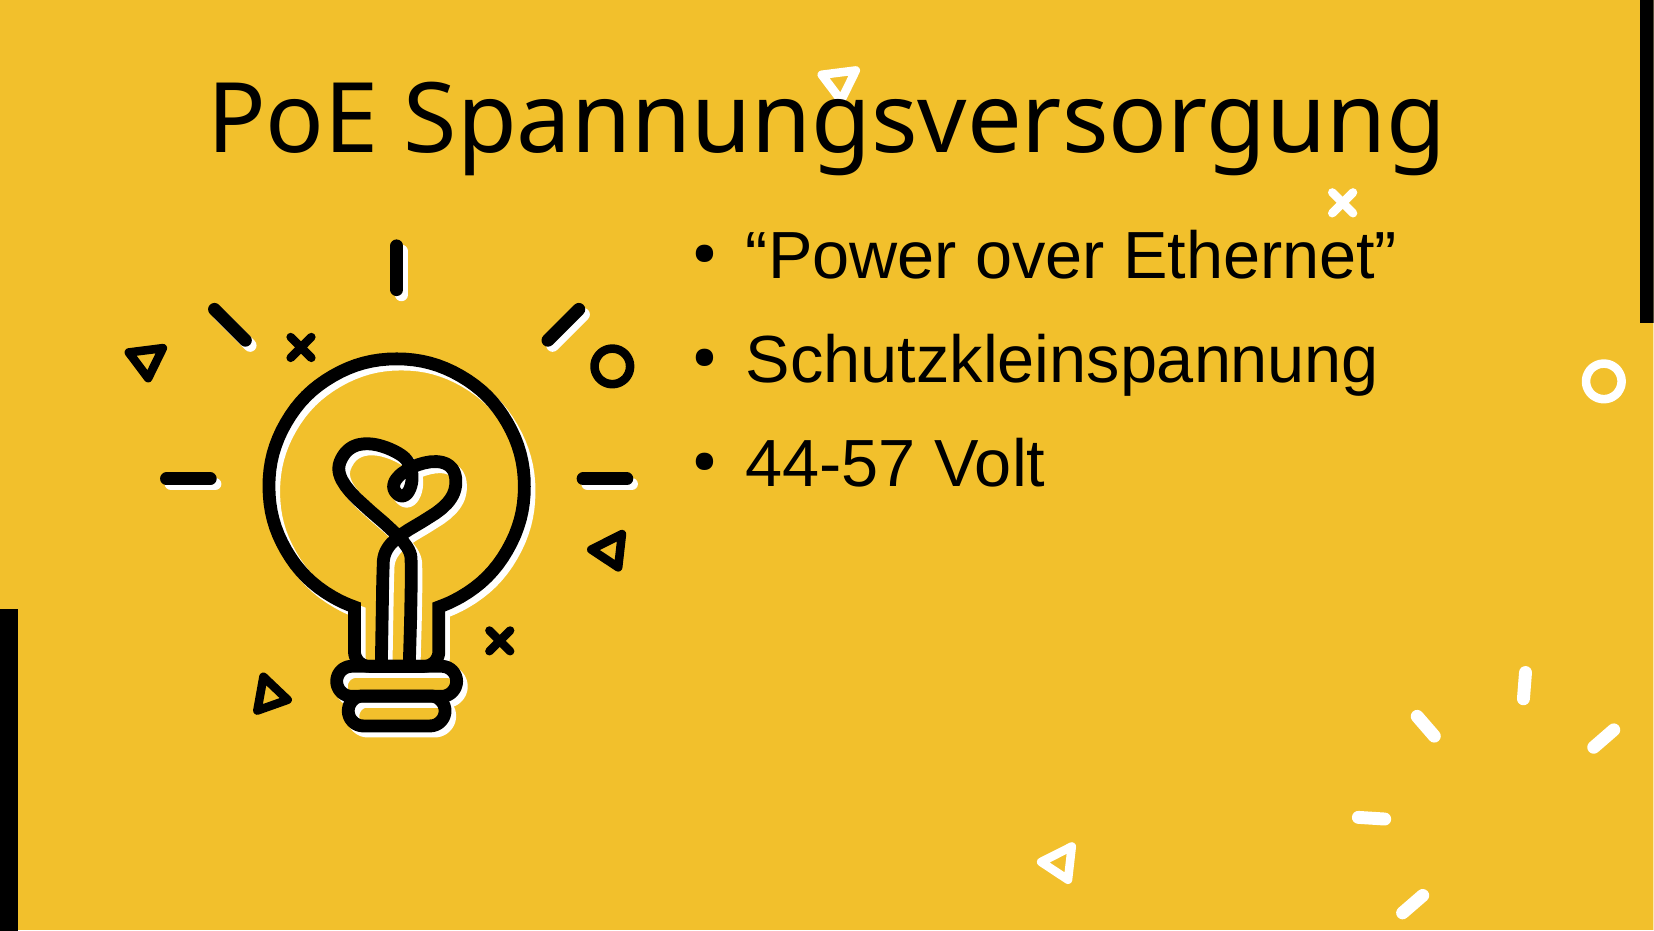

# PoE Spannungsversorgung
“Power over Ethernet”
Schutzkleinspannung
44-57 Volt